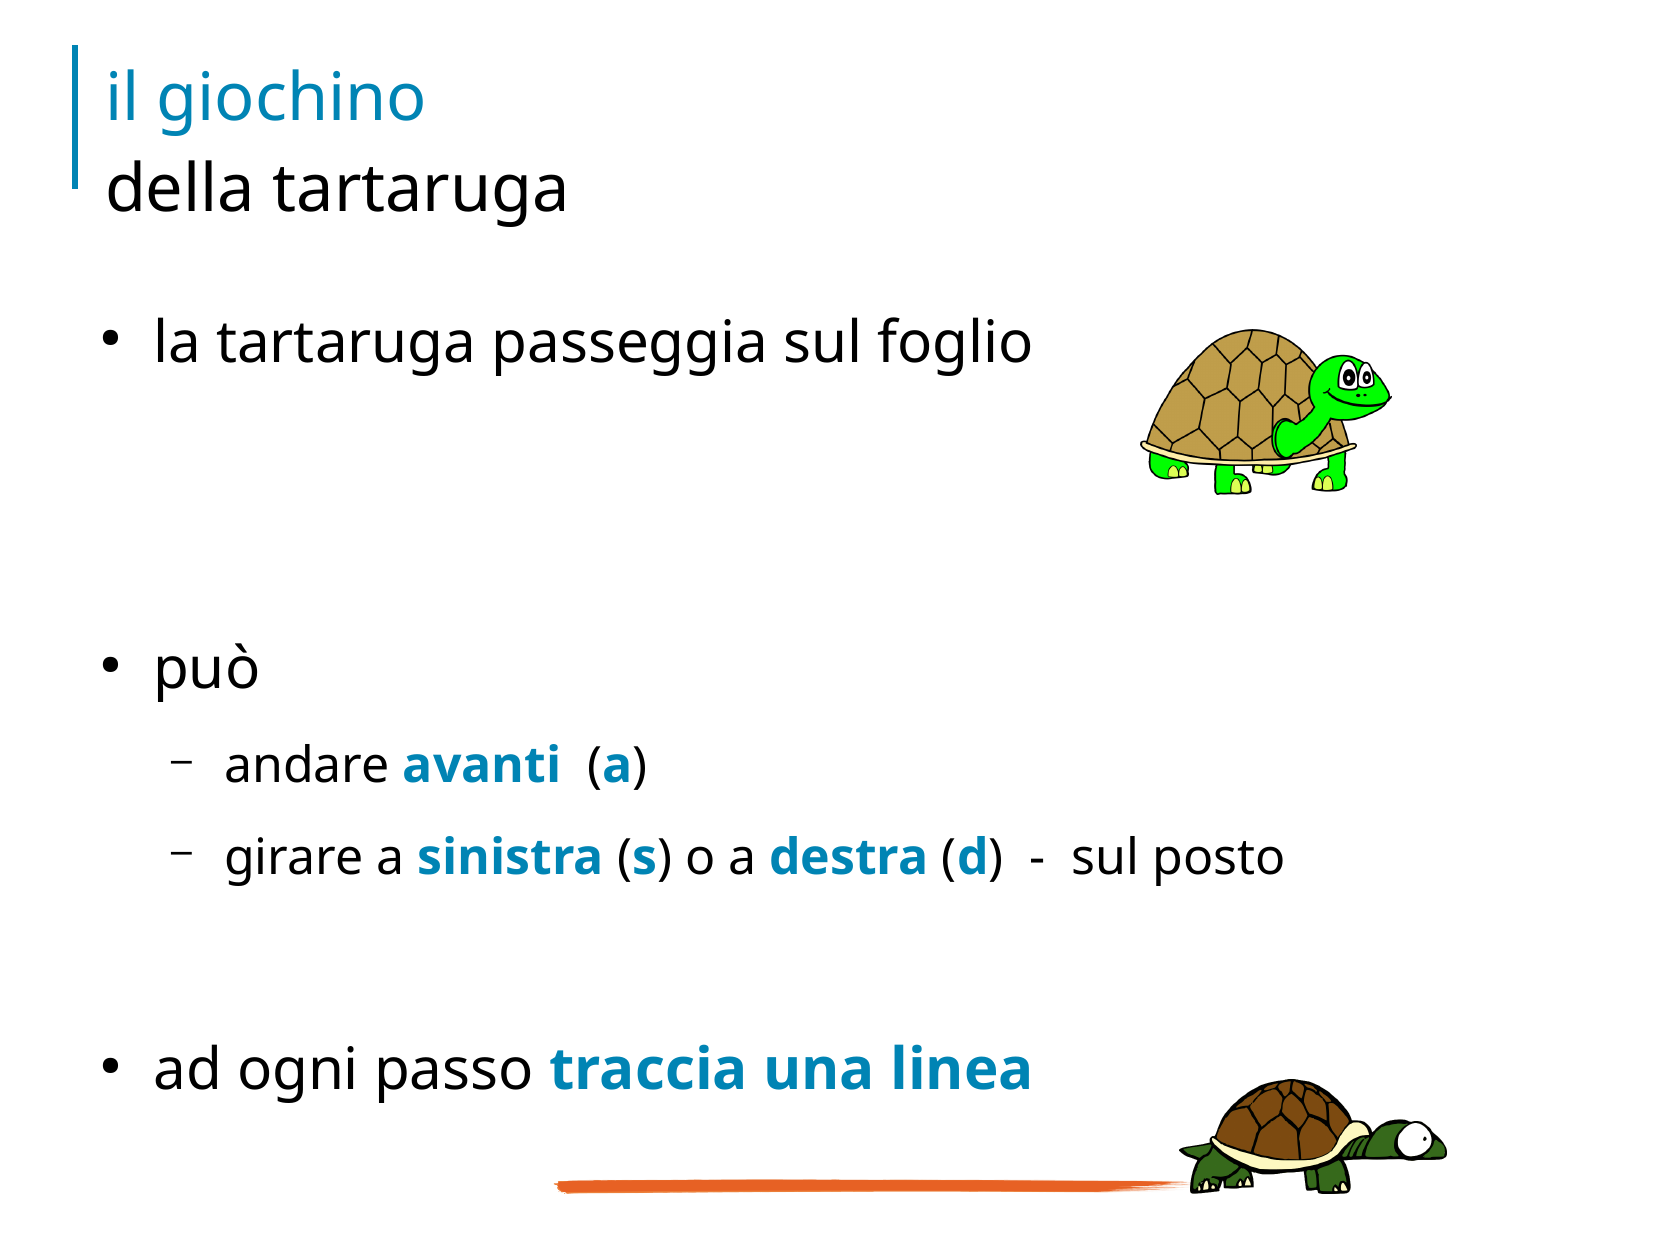

# il giochino della tartaruga
la tartaruga passeggia sul foglio
può
andare avanti (a)
girare a sinistra (s) o a destra (d) - sul posto
ad ogni passo traccia una linea